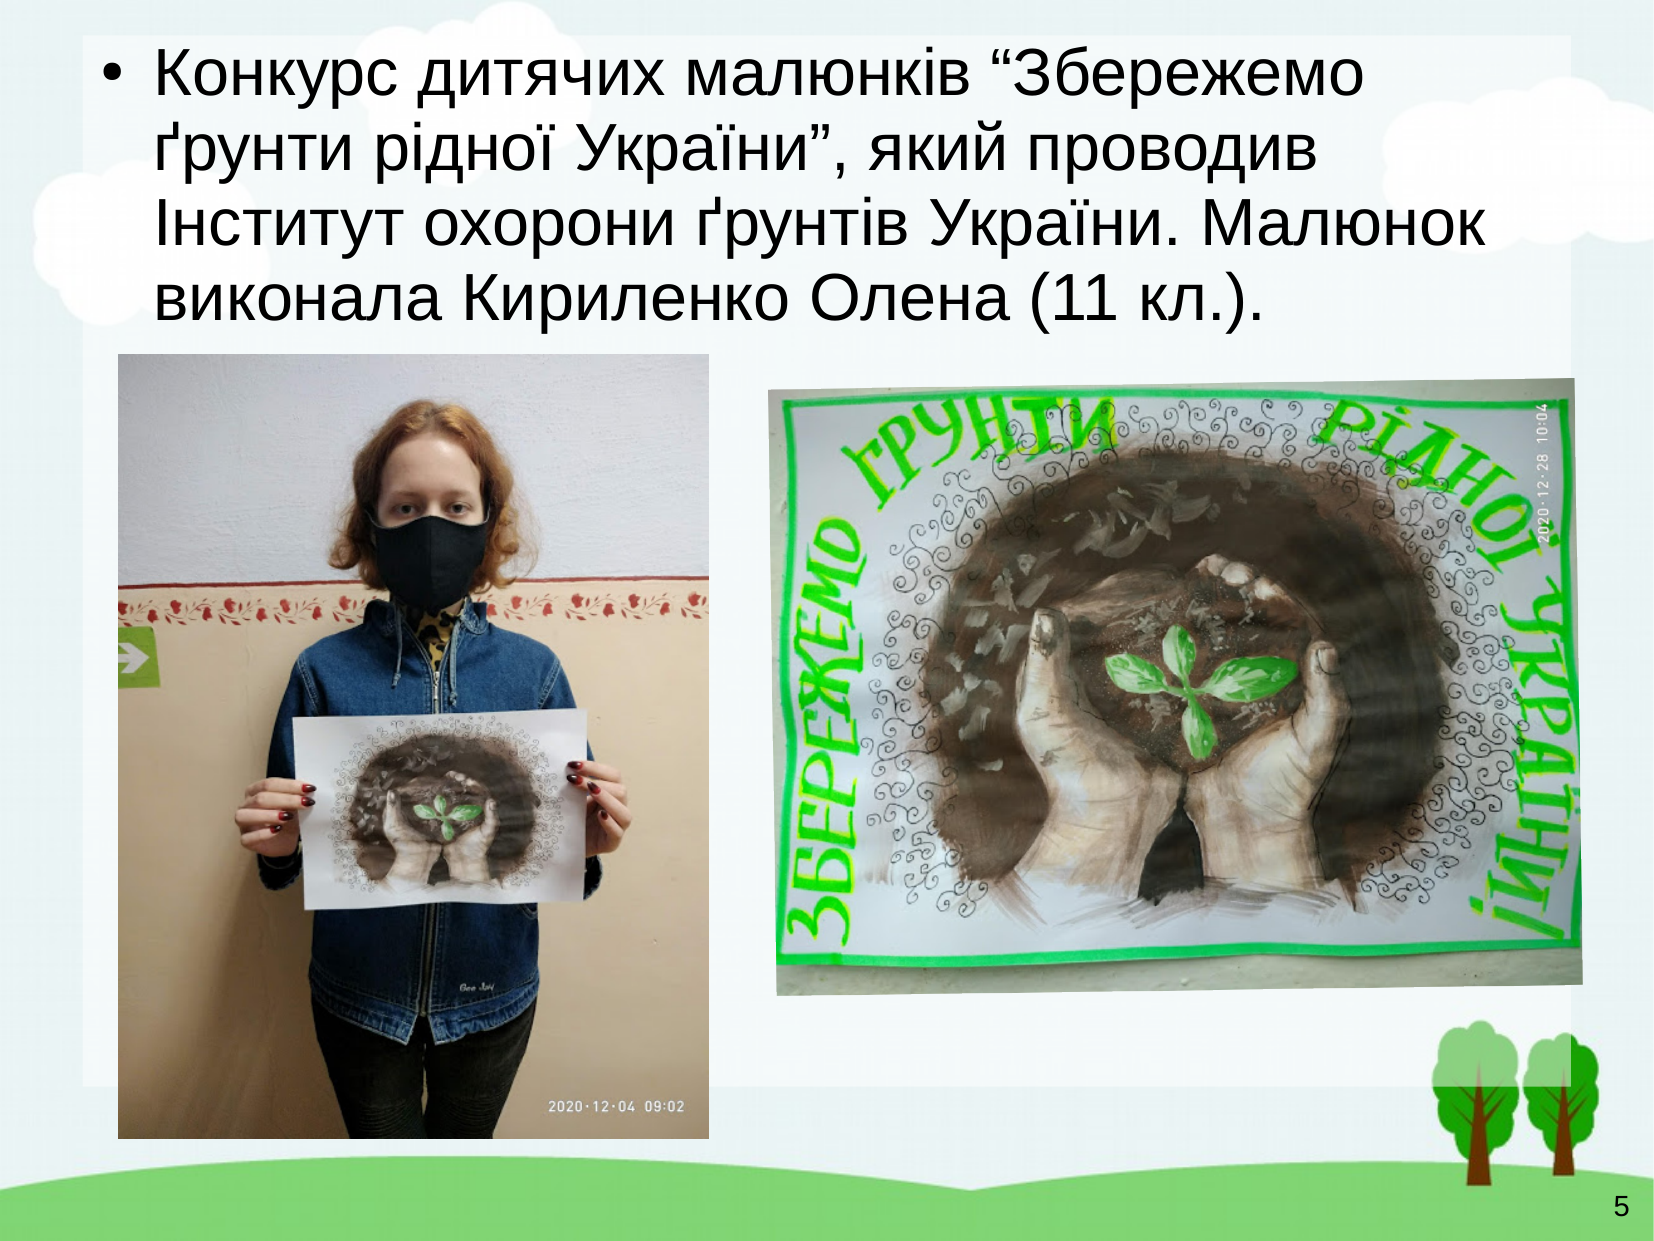

# Конкурс дитячих малюнків “Збережемо ґрунти рідної України”, який проводив Інститут охорони ґрунтів України. Малюнок виконала Кириленко Олена (11 кл.).
5